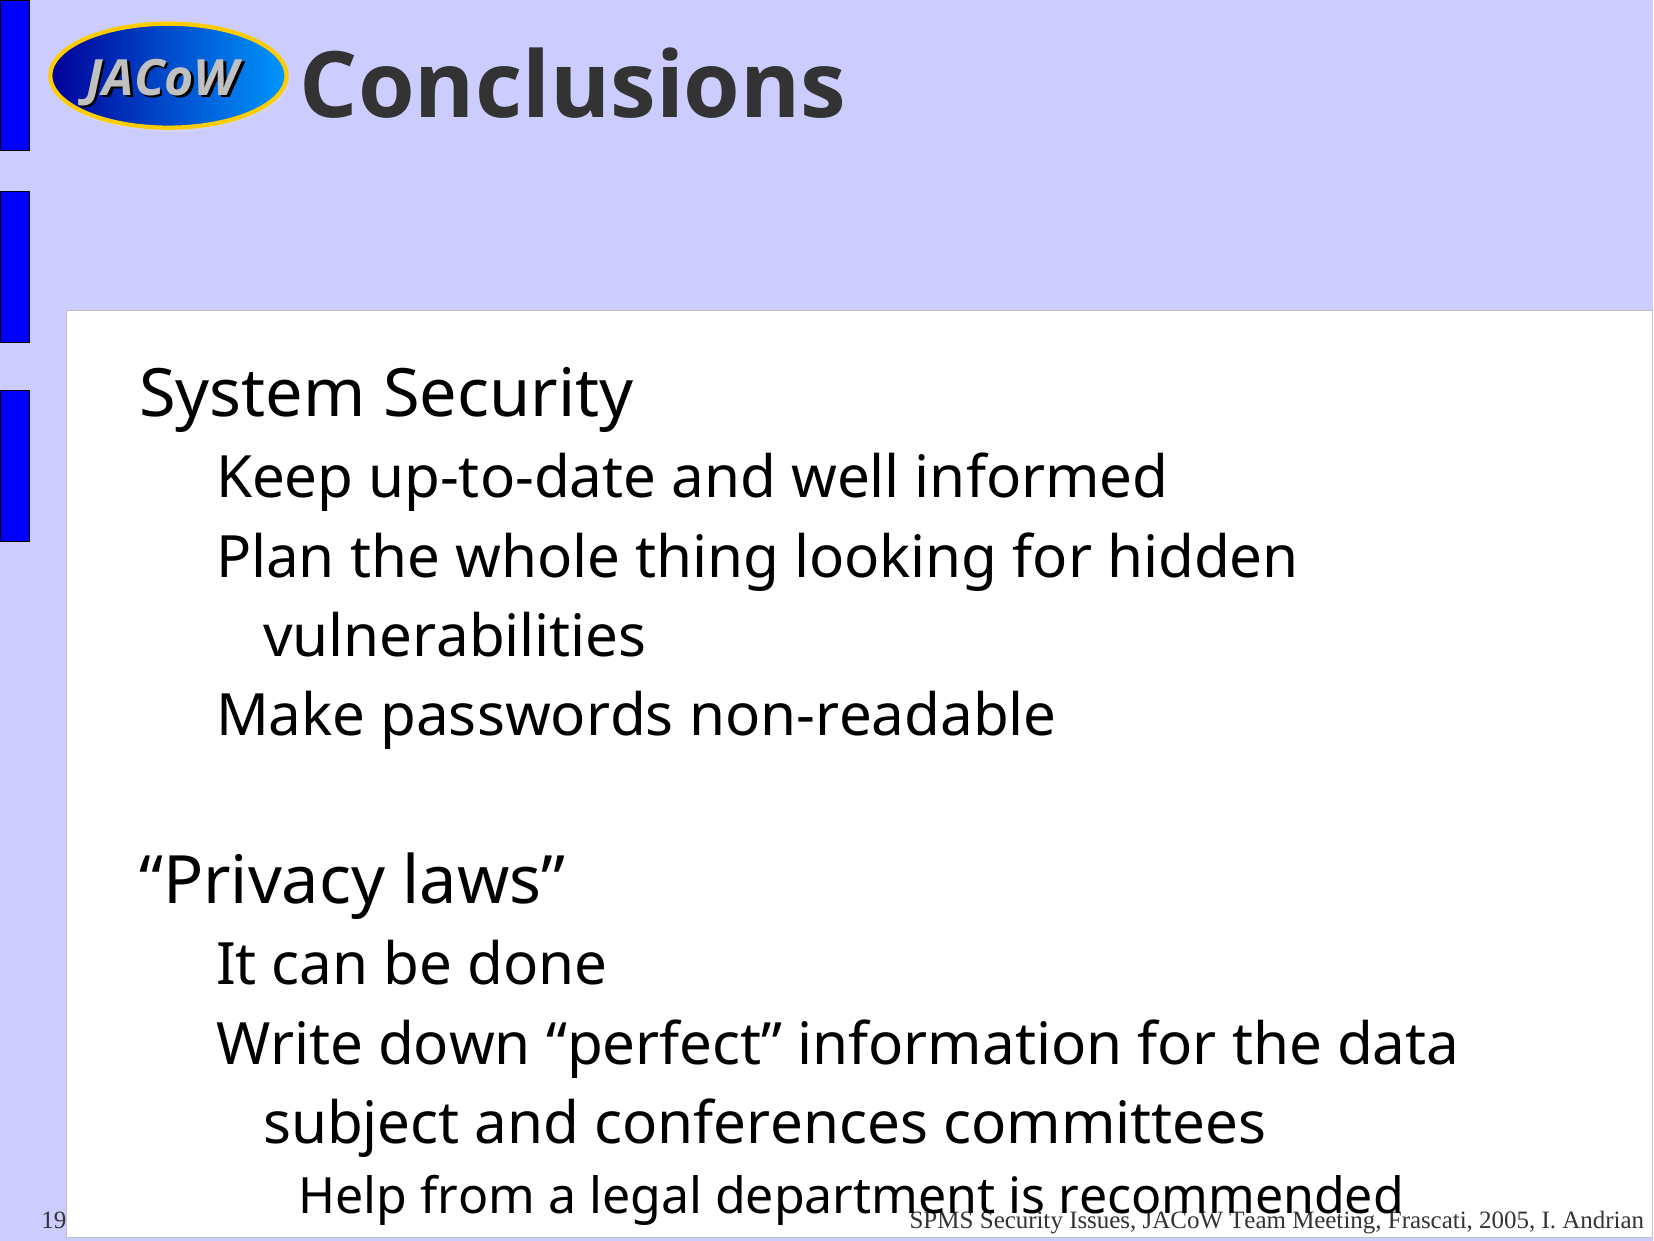

# Conclusions
System Security
Keep up-to-date and well informed
Plan the whole thing looking for hidden vulnerabilities
Make passwords non-readable
“Privacy laws”
It can be done
Write down “perfect” information for the data subject and conferences committees
Help from a legal department is recommended
OPT-IN consensus
19
SPMS Security Issues, JACoW Team Meeting, Frascati, 2005, I. Andrian